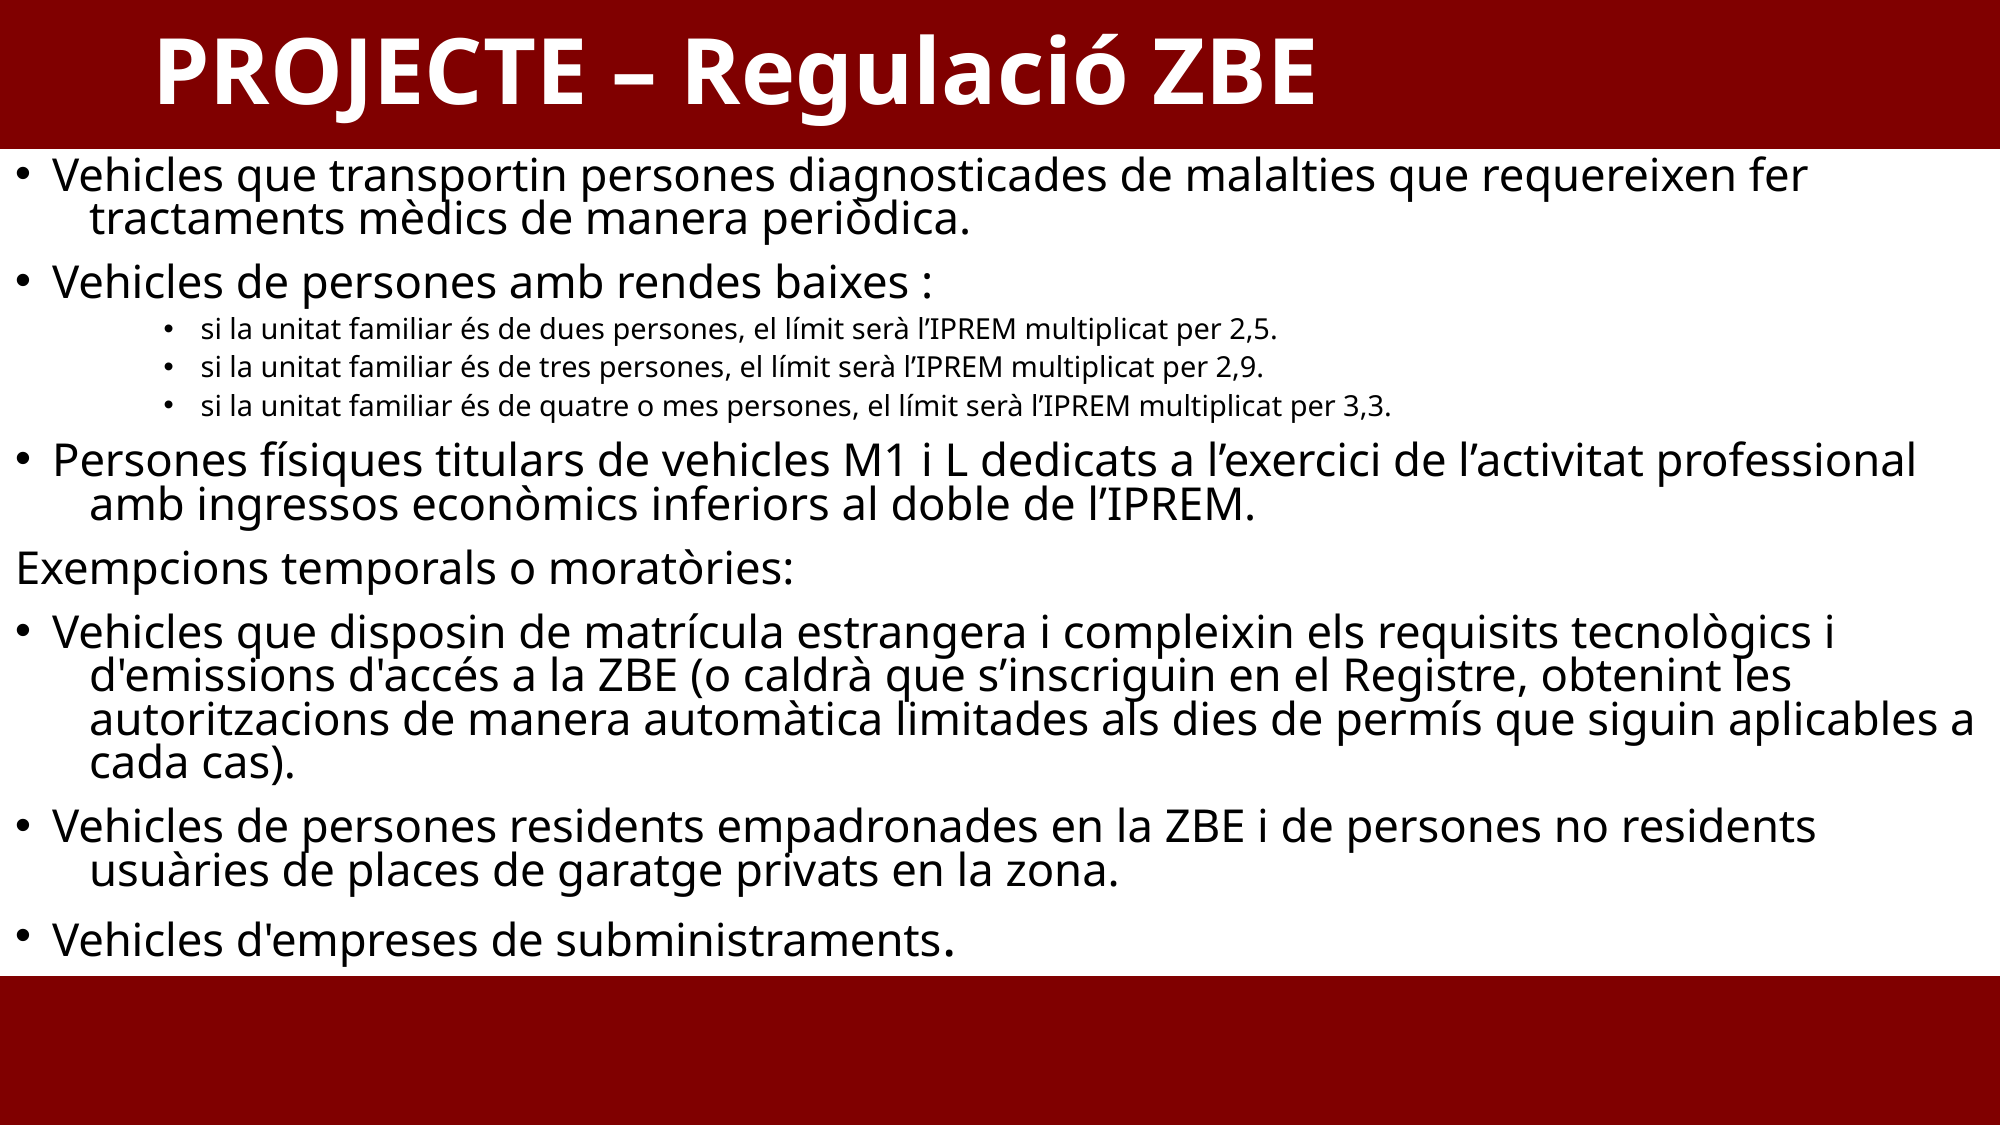

# PROJECTE – Regulació ZBE
Vehicles que transportin persones diagnosticades de malalties que requereixen fer tractaments mèdics de manera periòdica.
Vehicles de persones amb rendes baixes :
si la unitat familiar és de dues persones, el límit serà l’IPREM multiplicat per 2,5.
si la unitat familiar és de tres persones, el límit serà l’IPREM multiplicat per 2,9.
si la unitat familiar és de quatre o mes persones, el límit serà l’IPREM multiplicat per 3,3.
Persones físiques titulars de vehicles M1 i L dedicats a l’exercici de l’activitat professional amb ingressos econòmics inferiors al doble de l’IPREM.
Exempcions temporals o moratòries:
Vehicles que disposin de matrícula estrangera i compleixin els requisits tecnològics i d'emissions d'accés a la ZBE (o caldrà que s’inscriguin en el Registre, obtenint les autoritzacions de manera automàtica limitades als dies de permís que siguin aplicables a cada cas).
Vehicles de persones residents empadronades en la ZBE i de persones no residents usuàries de places de garatge privats en la zona.
Vehicles d'empreses de subministraments.